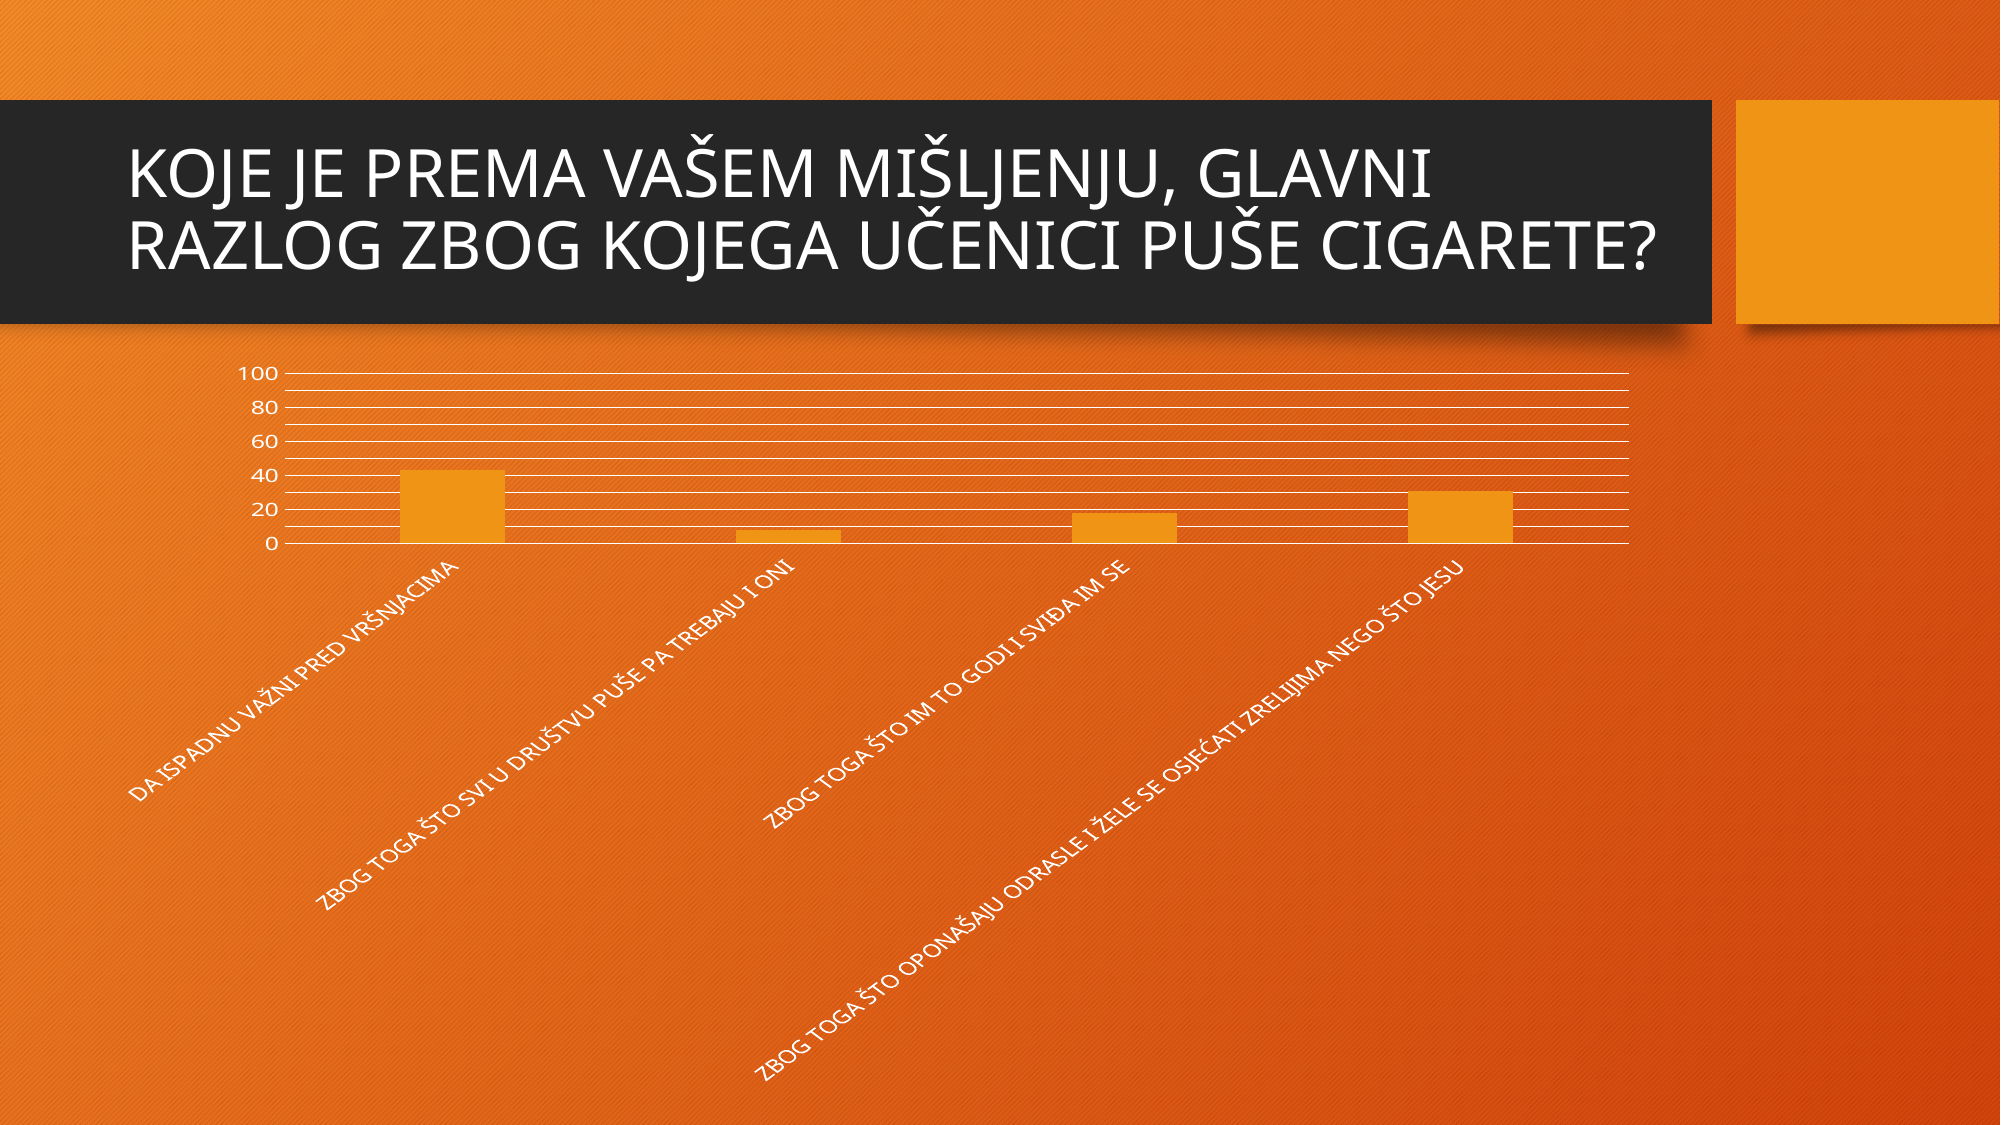

# KOJE JE PREMA VAŠEM MIŠLJENJU, GLAVNI RAZLOG ZBOG KOJEGA UČENICI PUŠE CIGARETE?
### Chart
| Category | Skup 1 |
|---|---|
| DA ISPADNU VAŽNI PRED VRŠNJACIMA | 43.0 |
| ZBOG TOGA ŠTO SVI U DRUŠTVU PUŠE PA TREBAJU I ONI | 8.0 |
| ZBOG TOGA ŠTO IM TO GODI I SVIĐA IM SE | 18.0 |
| ZBOG TOGA ŠTO OPONAŠAJU ODRASLE I ŽELE SE OSJEĆATI ZRELIJIMA NEGO ŠTO JESU | 31.0 |